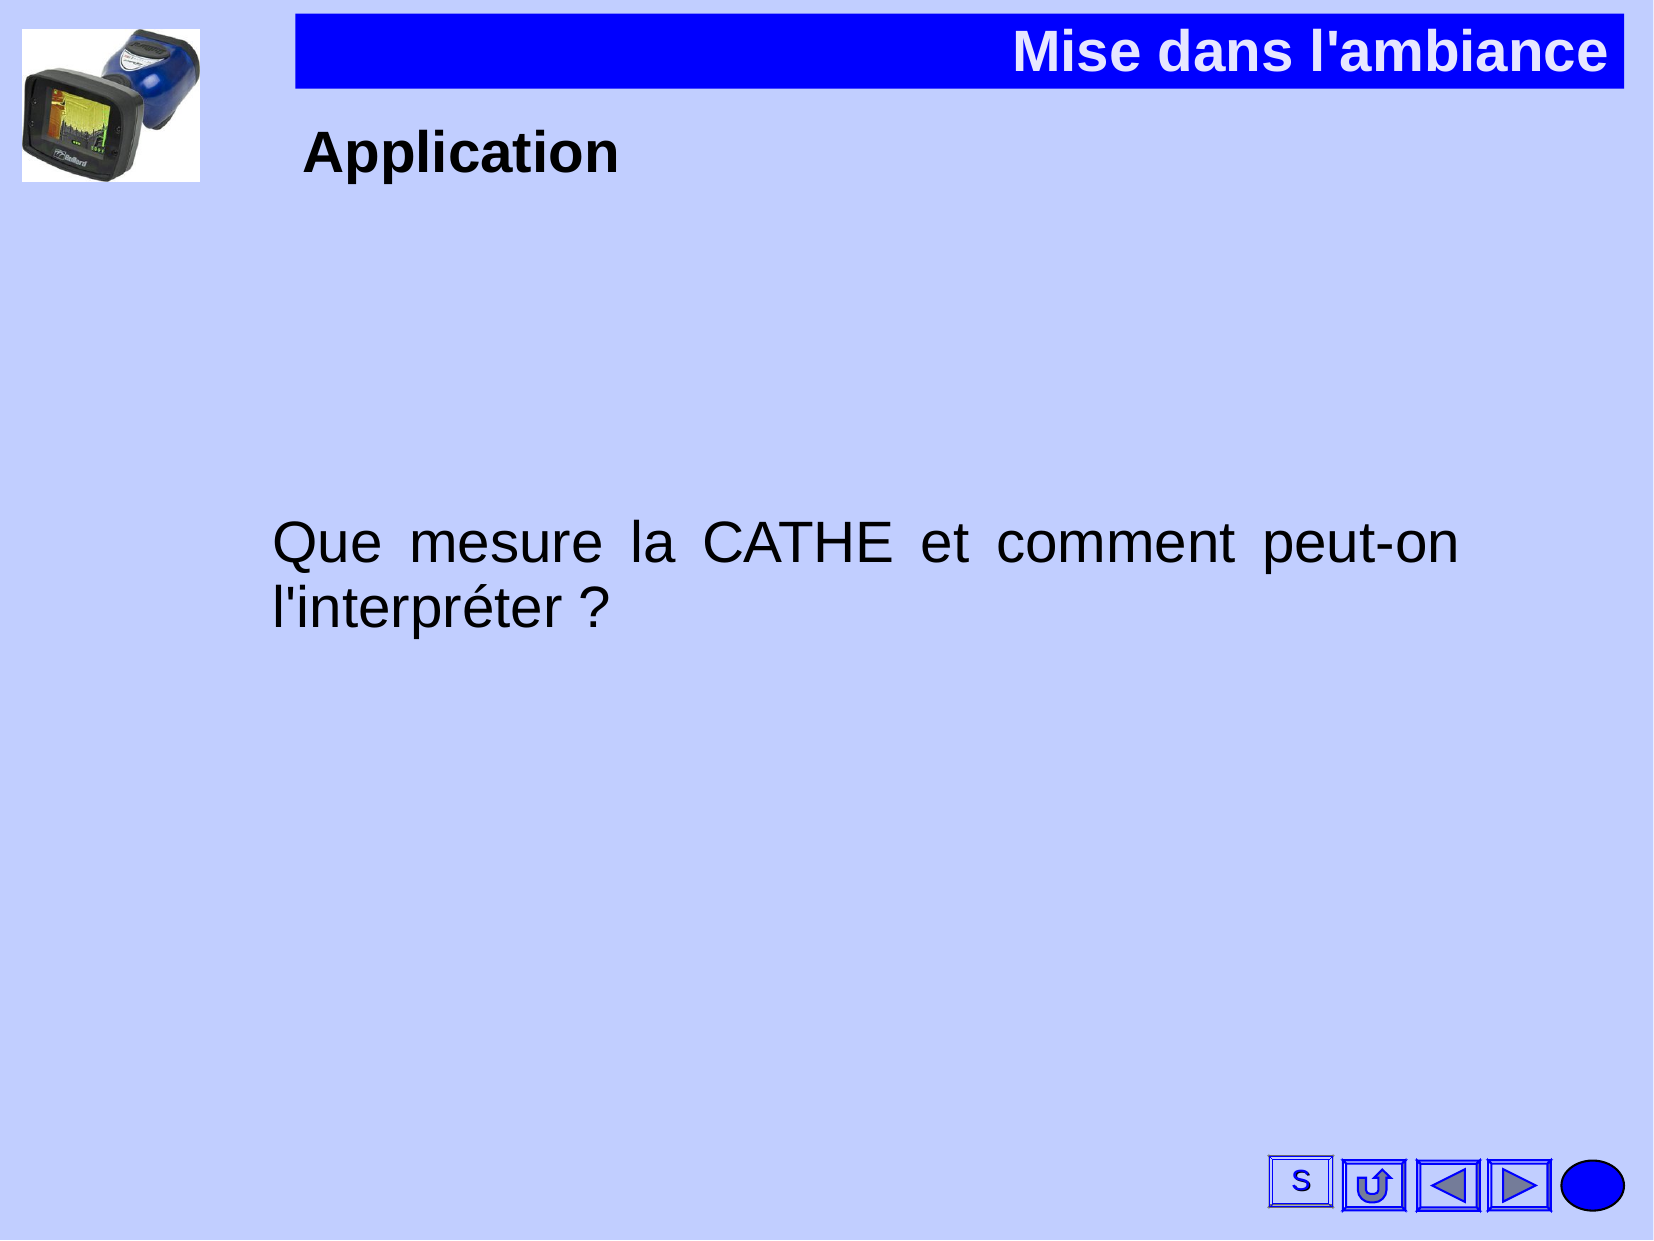

Mise dans l'ambiance
Application
# Que mesure la CATHE et comment peut-on l'interpréter ?